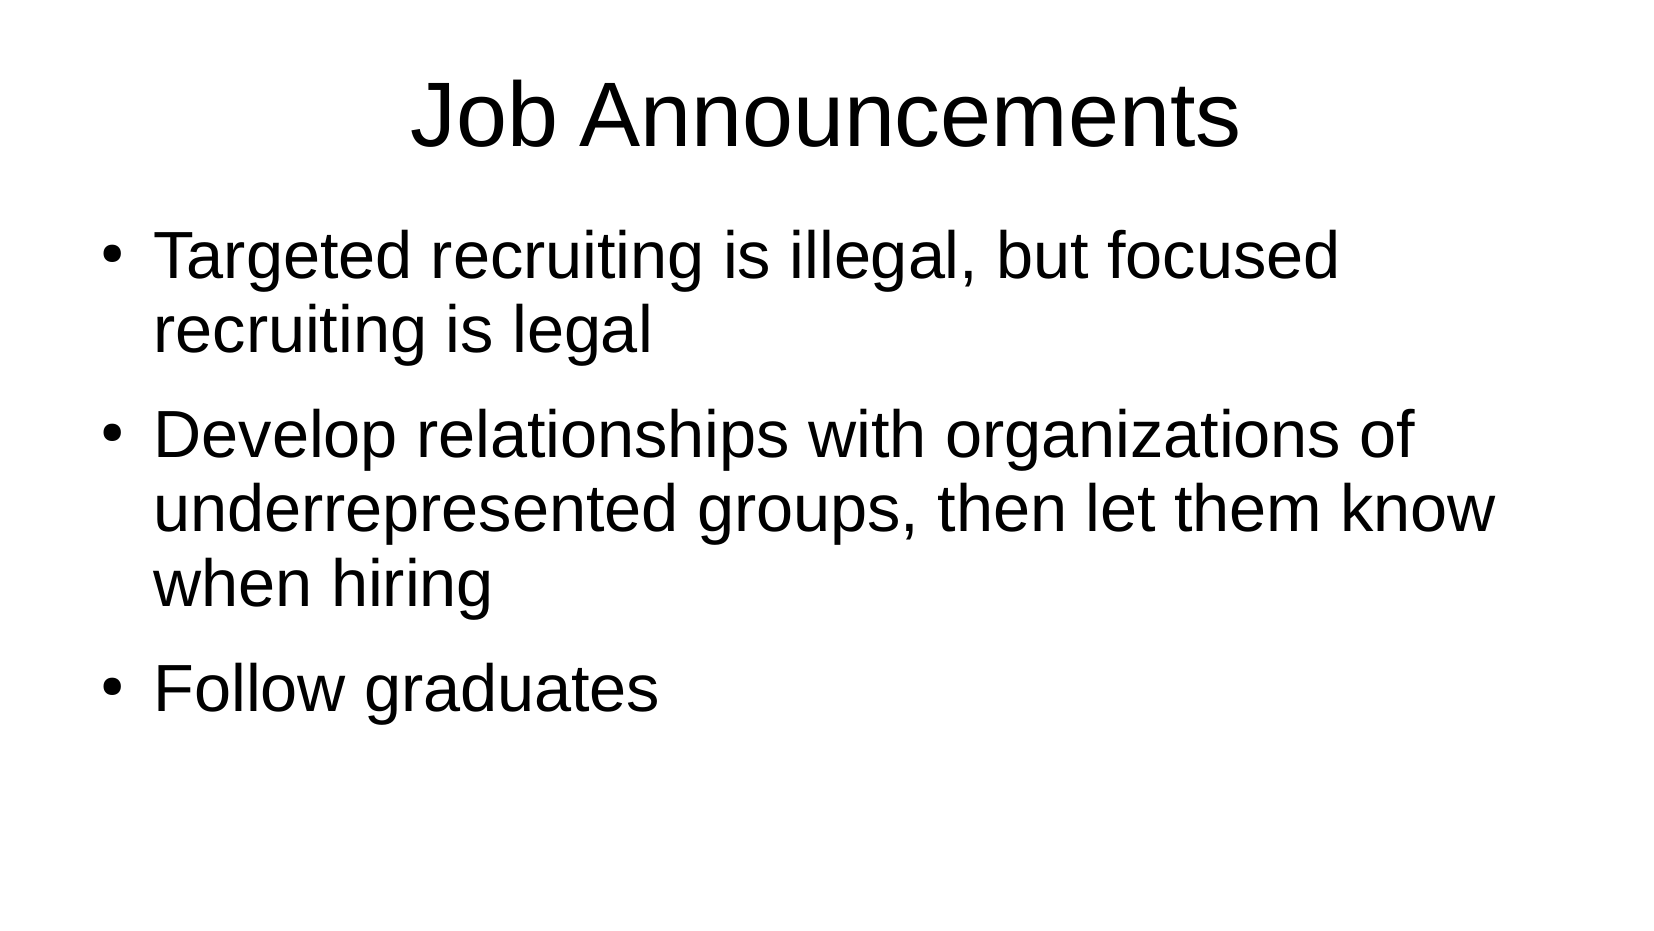

# Job Announcements
Targeted recruiting is illegal, but focused recruiting is legal
Develop relationships with organizations of underrepresented groups, then let them know when hiring
Follow graduates